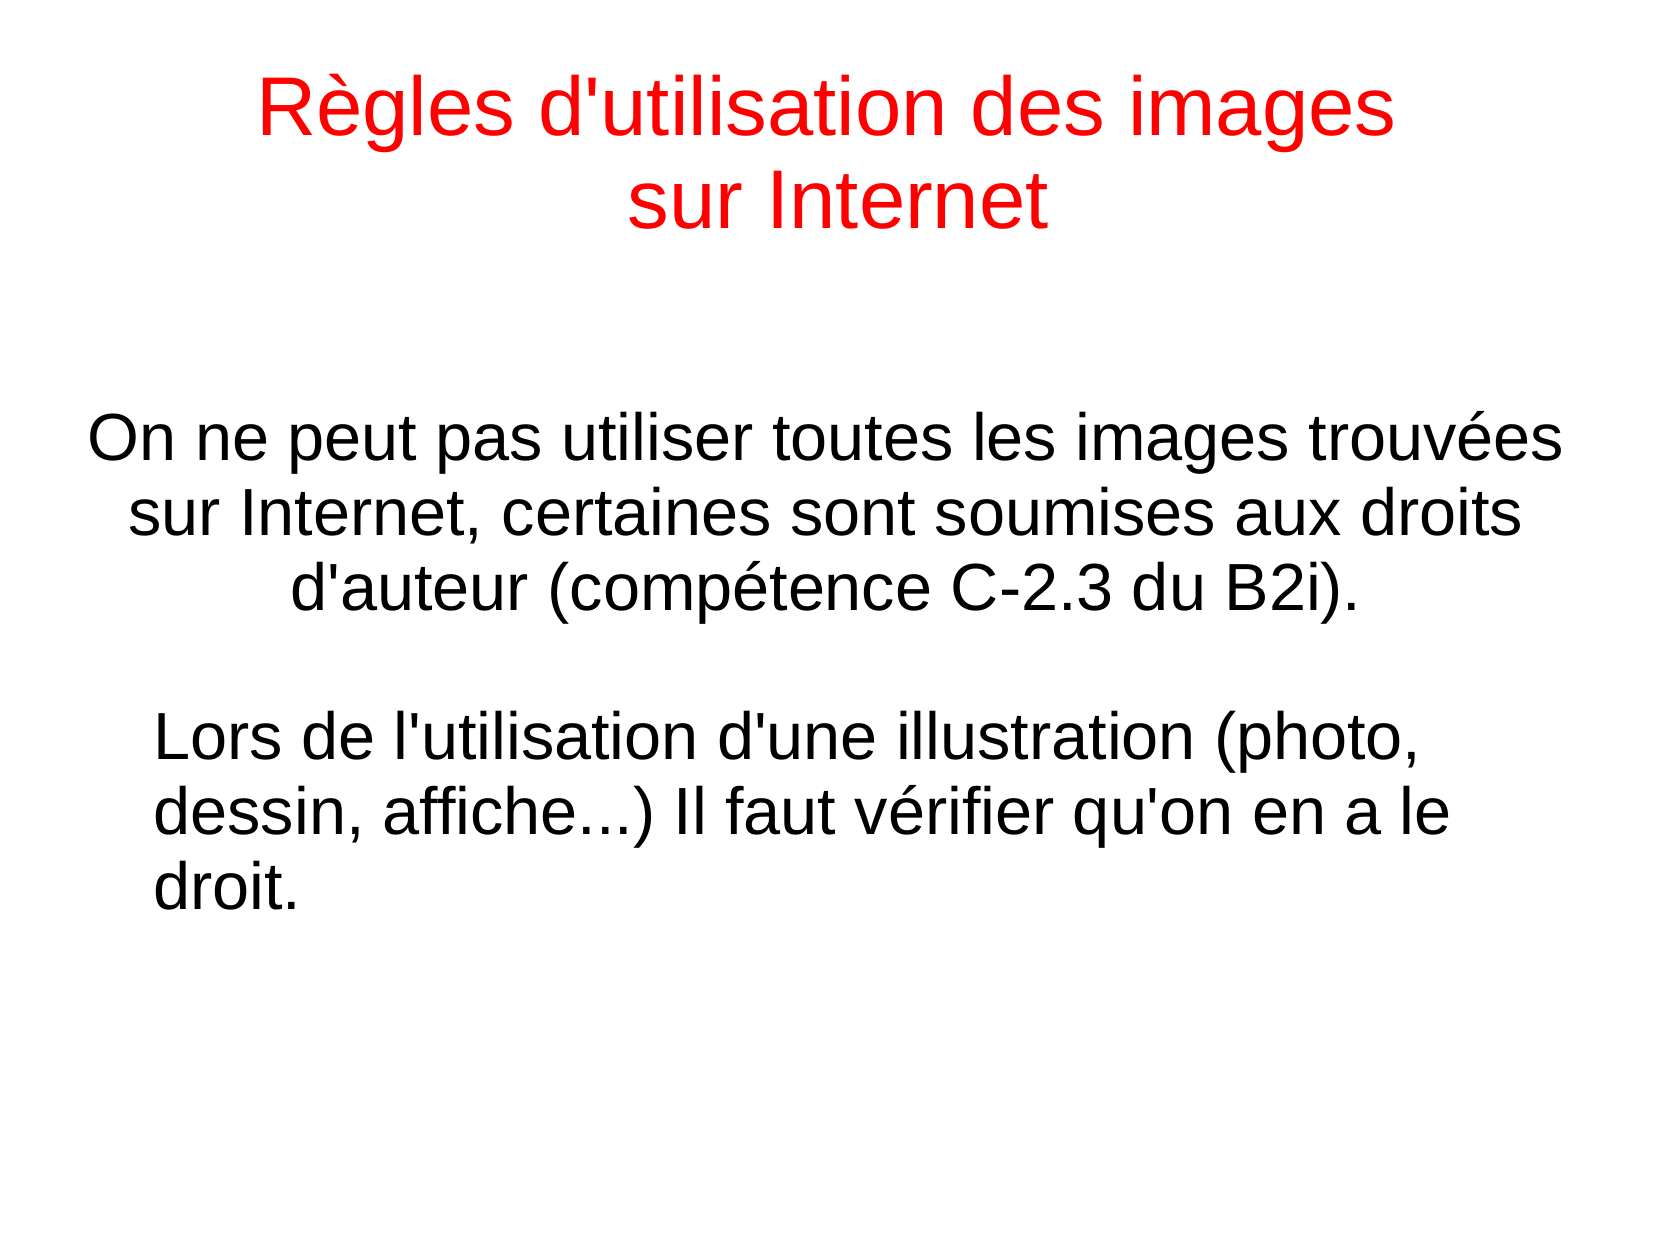

# Règles d'utilisation des images sur Internet
On ne peut pas utiliser toutes les images trouvées sur Internet, certaines sont soumises aux droits d'auteur (compétence C-2.3 du B2i).
Lors de l'utilisation d'une illustration (photo, dessin, affiche...) Il faut vérifier qu'on en a le droit.